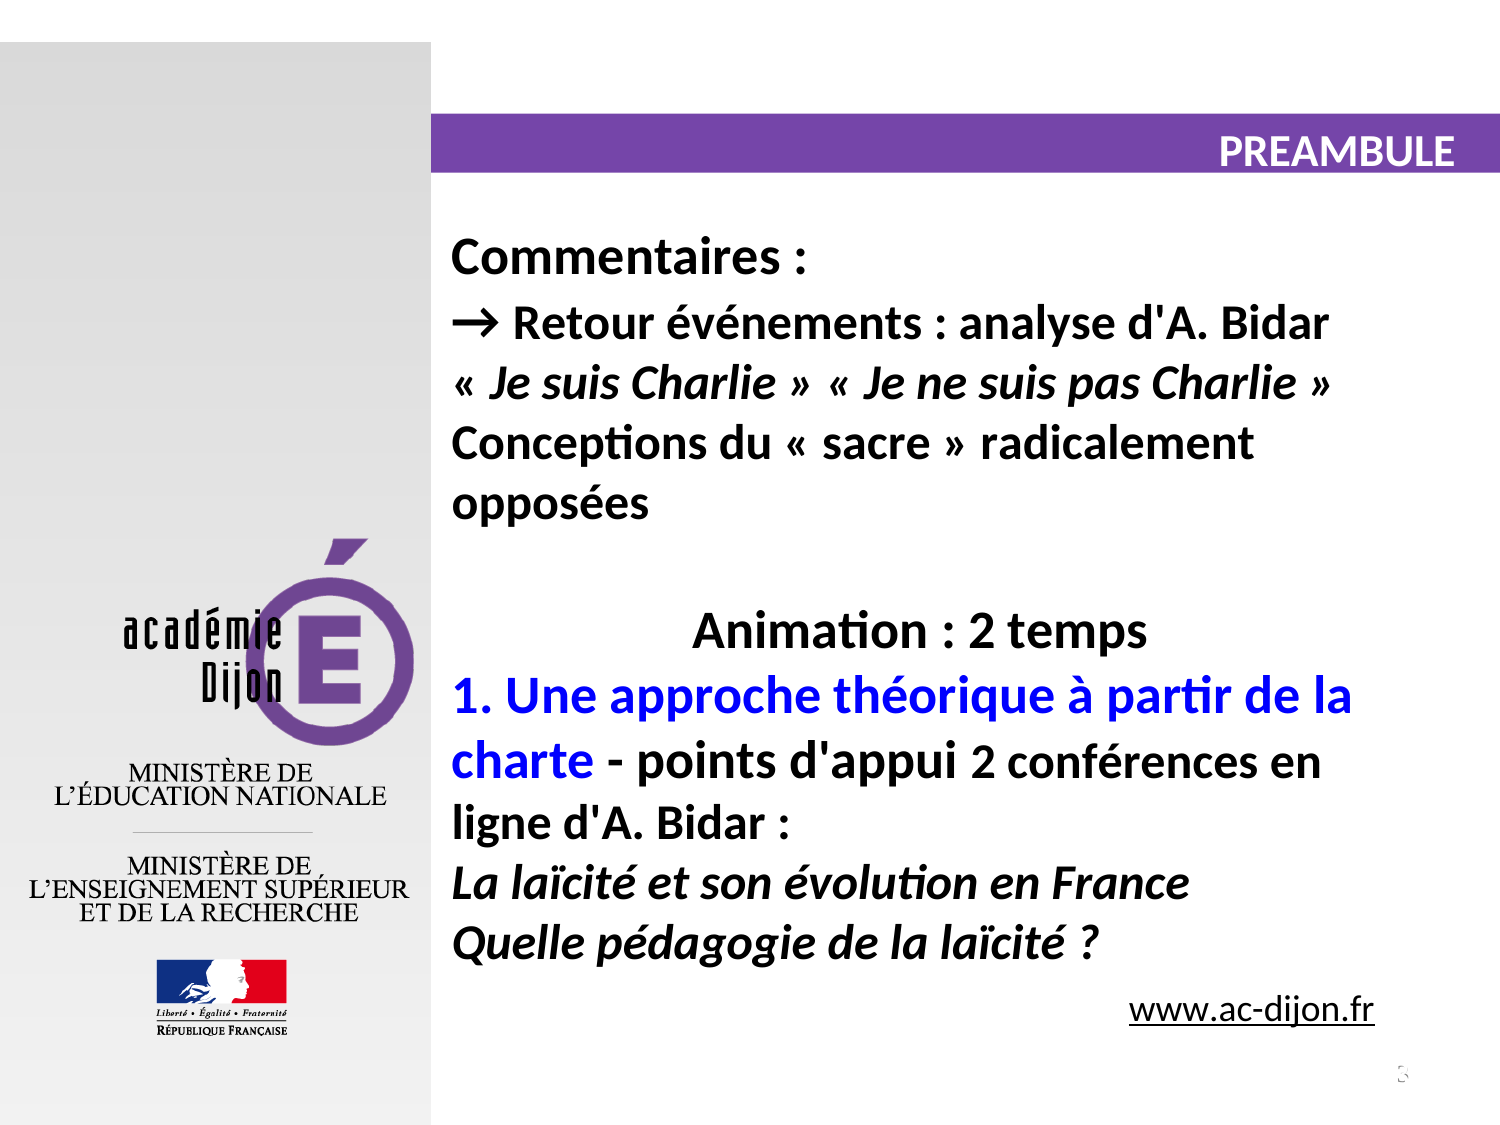

PREAMBULE
Commentaires :
→ Retour événements : analyse d'A. Bidar « Je suis Charlie » « Je ne suis pas Charlie »
Conceptions du « sacre » radicalement opposées
Animation : 2 temps
1. Une approche théorique à partir de la charte - points d'appui 2 conférences en ligne d'A. Bidar :
La laïcité et son évolution en France
Quelle pédagogie de la laïcité ?
3